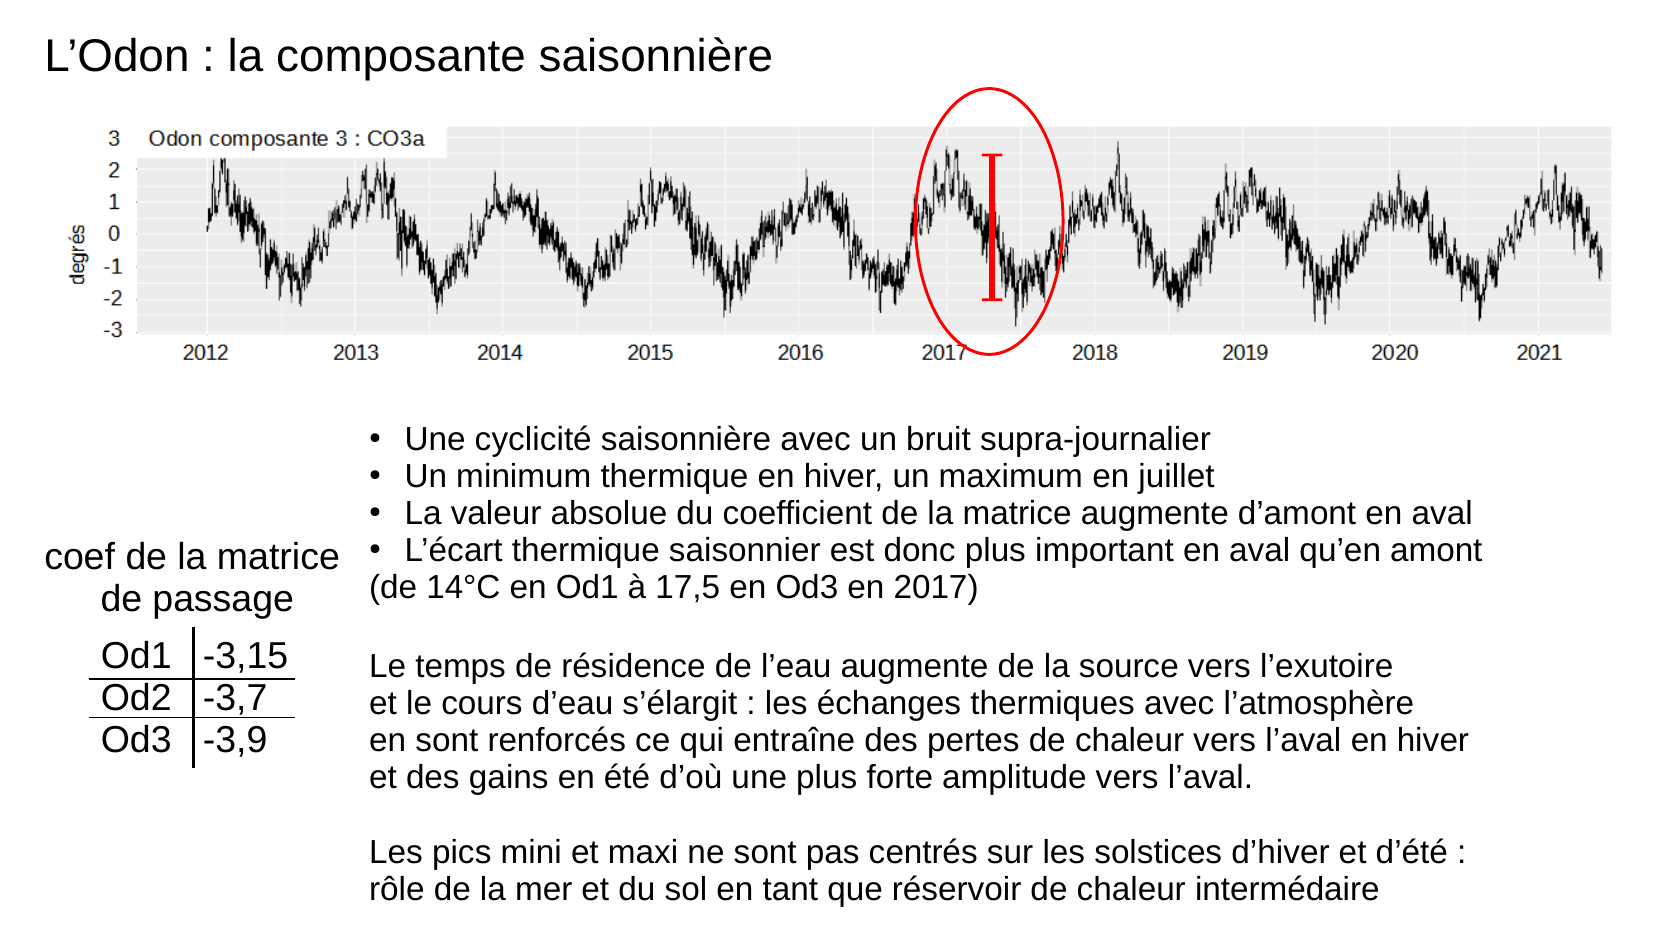

L’Odon : la composante saisonnière
Une cyclicité saisonnière avec un bruit supra-journalier
Un minimum thermique en hiver, un maximum en juillet
La valeur absolue du coefficient de la matrice augmente d’amont en aval
L’écart thermique saisonnier est donc plus important en aval qu’en amont
(de 14°C en Od1 à 17,5 en Od3 en 2017)
Le temps de résidence de l’eau augmente de la source vers l’exutoire
et le cours d’eau s’élargit : les échanges thermiques avec l’atmosphère
en sont renforcés ce qui entraîne des pertes de chaleur vers l’aval en hiver
et des gains en été d’où une plus forte amplitude vers l’aval.
Les pics mini et maxi ne sont pas centrés sur les solstices d’hiver et d’été :
rôle de la mer et du sol en tant que réservoir de chaleur intermédaire
coef de la matrice
de passage
Od1  -3,15
Od2  -3,7
Od3  -3,9